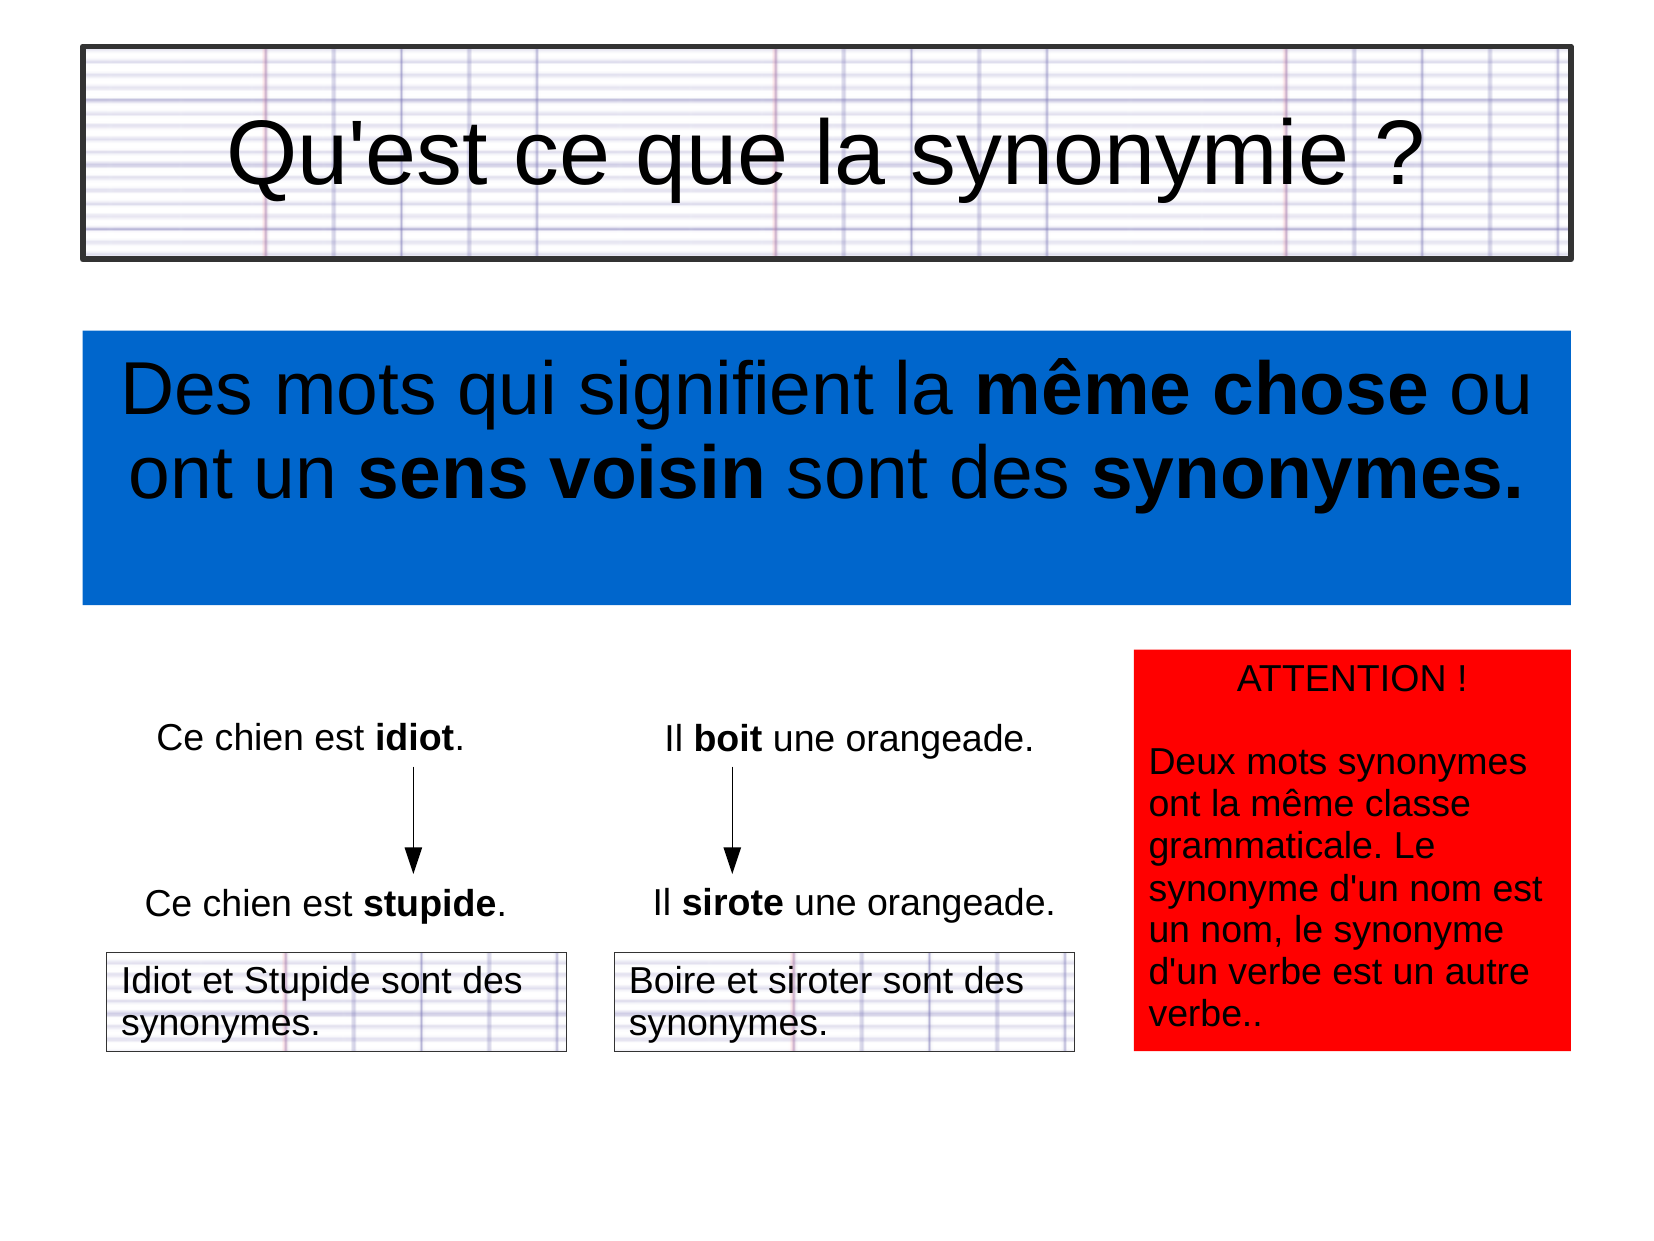

# Qu'est ce que la synonymie ?
Des mots qui signifient la même chose ou ont un sens voisin sont des synonymes.
ATTENTION !
Deux mots synonymes ont la même classe grammaticale. Le synonyme d'un nom est un nom, le synonyme d'un verbe est un autre verbe..
Ce chien est idiot.
Il boit une orangeade.
Il sirote une orangeade.
Ce chien est stupide.
Idiot et Stupide sont des synonymes.
Boire et siroter sont des synonymes.